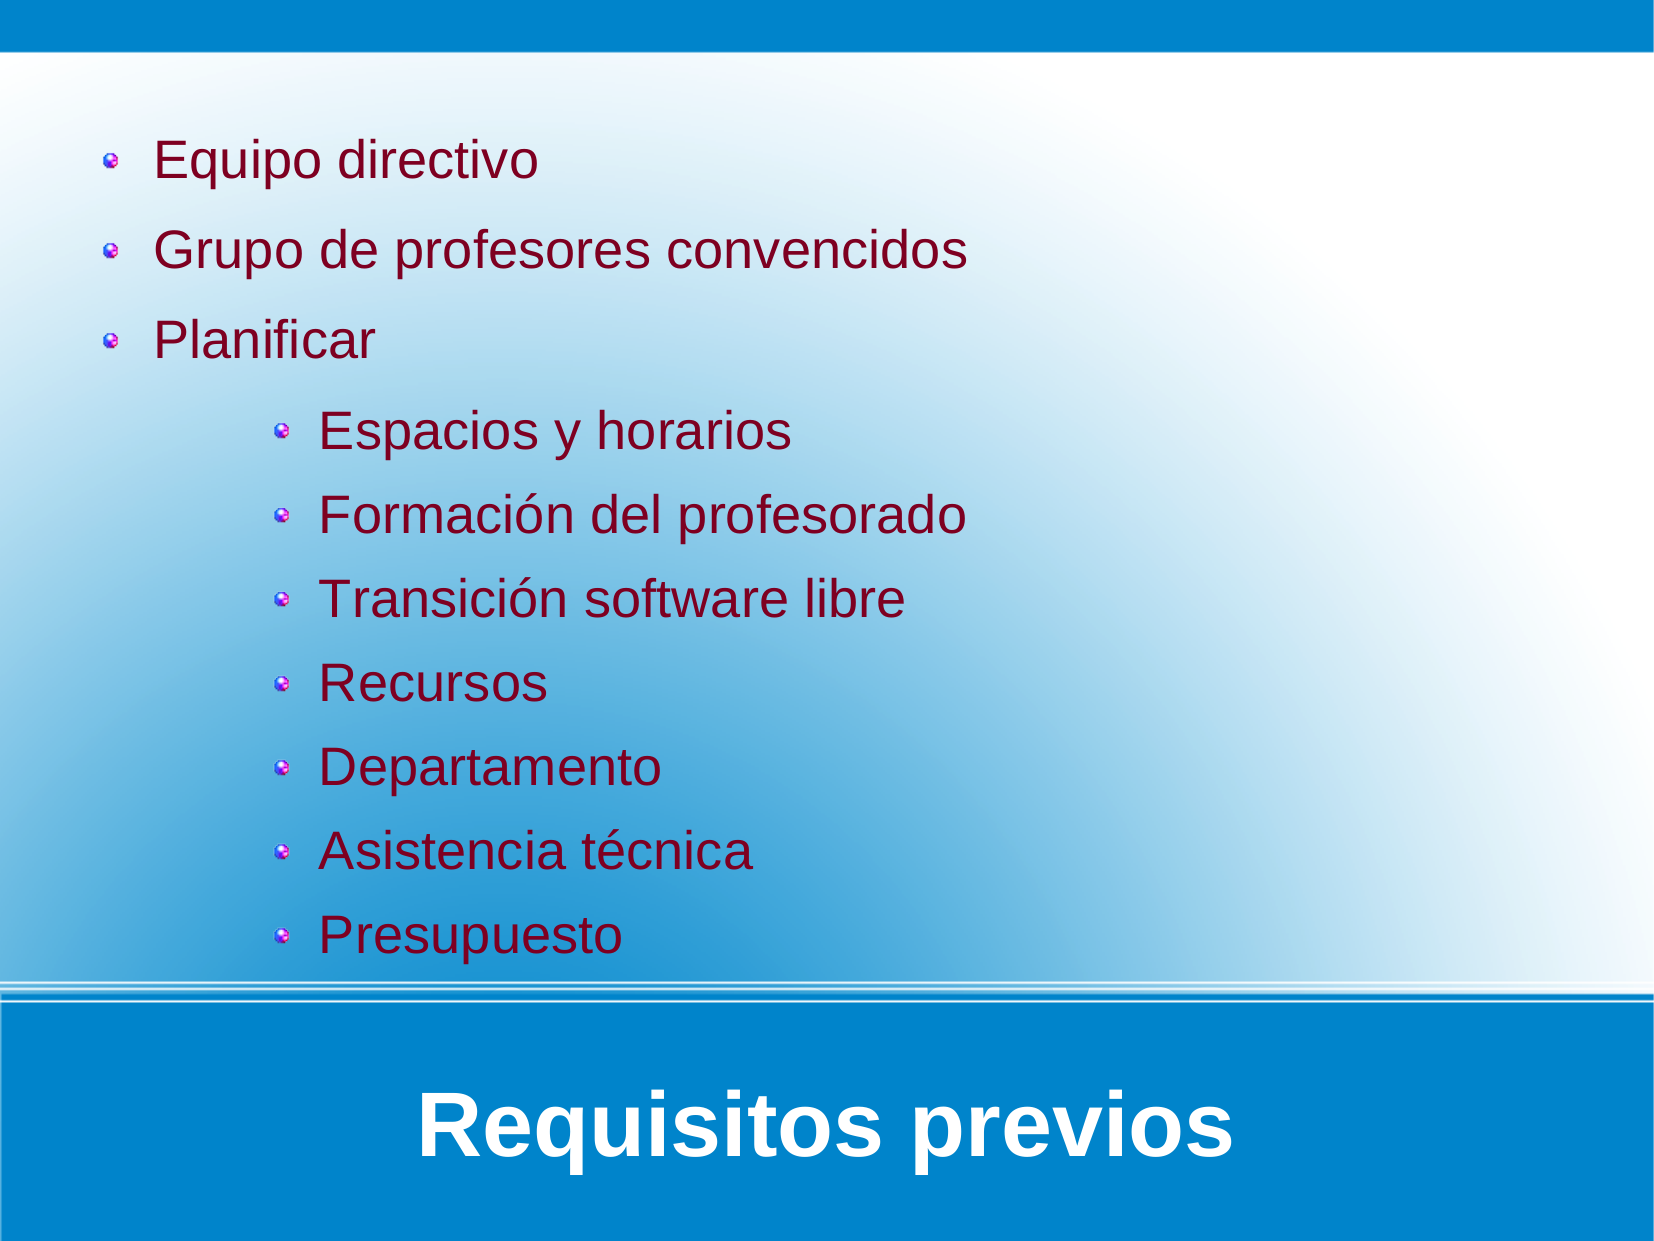

Equipo directivo
Grupo de profesores convencidos
Planificar
Espacios y horarios
Formación del profesorado
Transición software libre
Recursos
Departamento
Asistencia técnica
Presupuesto
# Requisitos previos